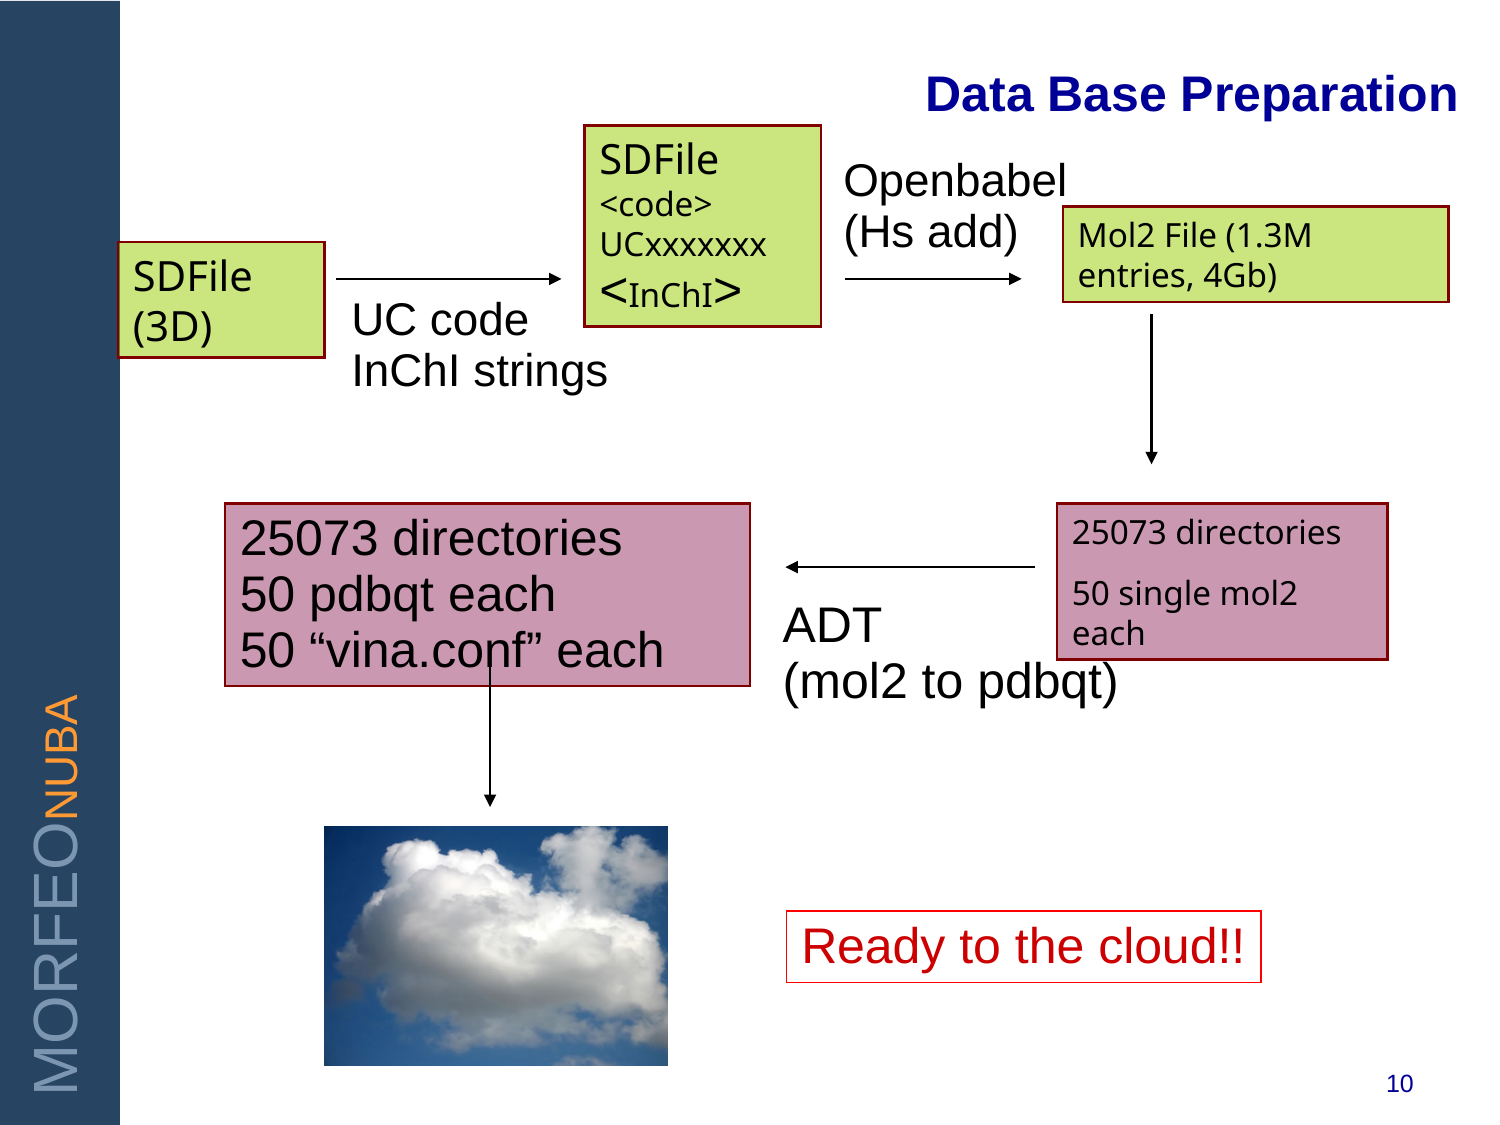

Data Base Preparation
SDFile
<code>
UCxxxxxxx
<InChI>
Openbabel
(Hs add)
Mol2 File (1.3M entries, 4Gb)
SDFile (3D)
UC code
InChI strings
scripting
(split)
25073 directories
50 pdbqt each
50 “vina.conf” each
25073 directories
50 single mol2 each
ADT
(mol2 to pdbqt)
Ready to the cloud!!